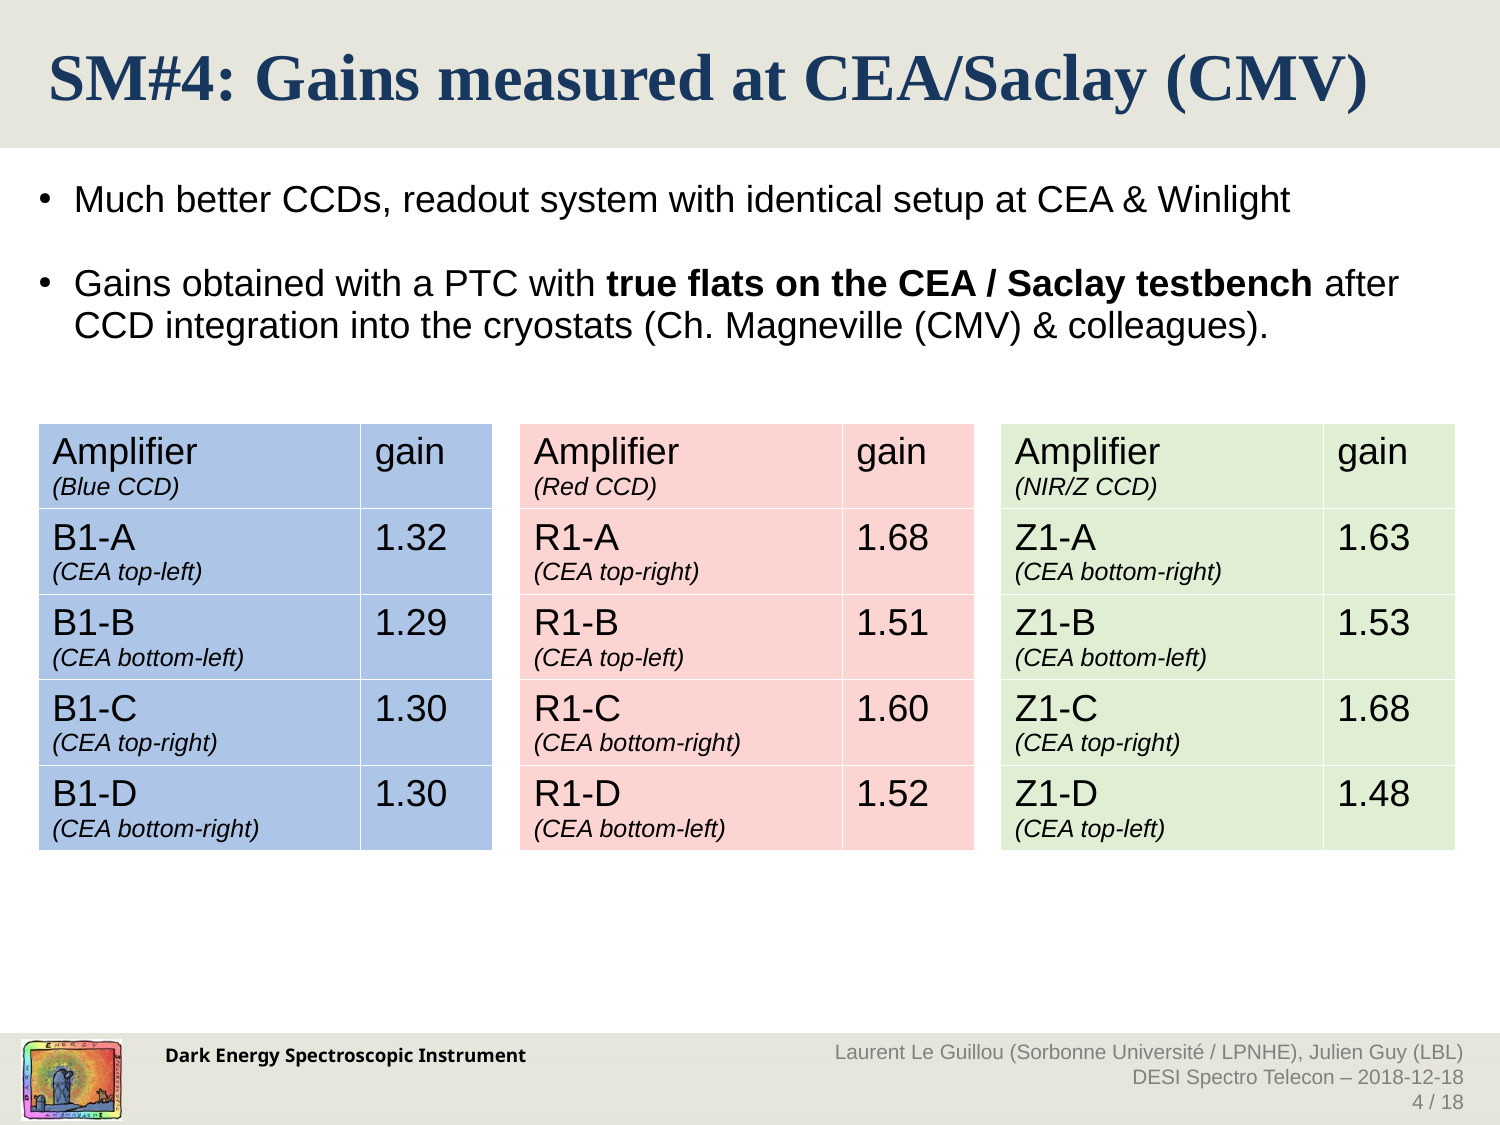

# SM#4: Gains measured at CEA/Saclay (CMV)
Much better CCDs, readout system with identical setup at CEA & Winlight
Gains obtained with a PTC with true flats on the CEA / Saclay testbench after CCD integration into the cryostats (Ch. Magneville (CMV) & colleagues).
| Amplifier (Blue CCD) | gain |
| --- | --- |
| B1-A  (CEA top-left) | 1.32 |
| B1-B (CEA bottom-left) | 1.29 |
| B1-C (CEA top-right) | 1.30 |
| B1-D (CEA bottom-right) | 1.30 |
| Amplifier (Red CCD) | gain |
| --- | --- |
| R1-A  (CEA top-right) | 1.68 |
| R1-B (CEA top-left) | 1.51 |
| R1-C (CEA bottom-right) | 1.60 |
| R1-D (CEA bottom-left) | 1.52 |
| Amplifier (NIR/Z CCD) | gain |
| --- | --- |
| Z1-A  (CEA bottom-right) | 1.63 |
| Z1-B (CEA bottom-left) | 1.53 |
| Z1-C (CEA top-right) | 1.68 |
| Z1-D (CEA top-left) | 1.48 |